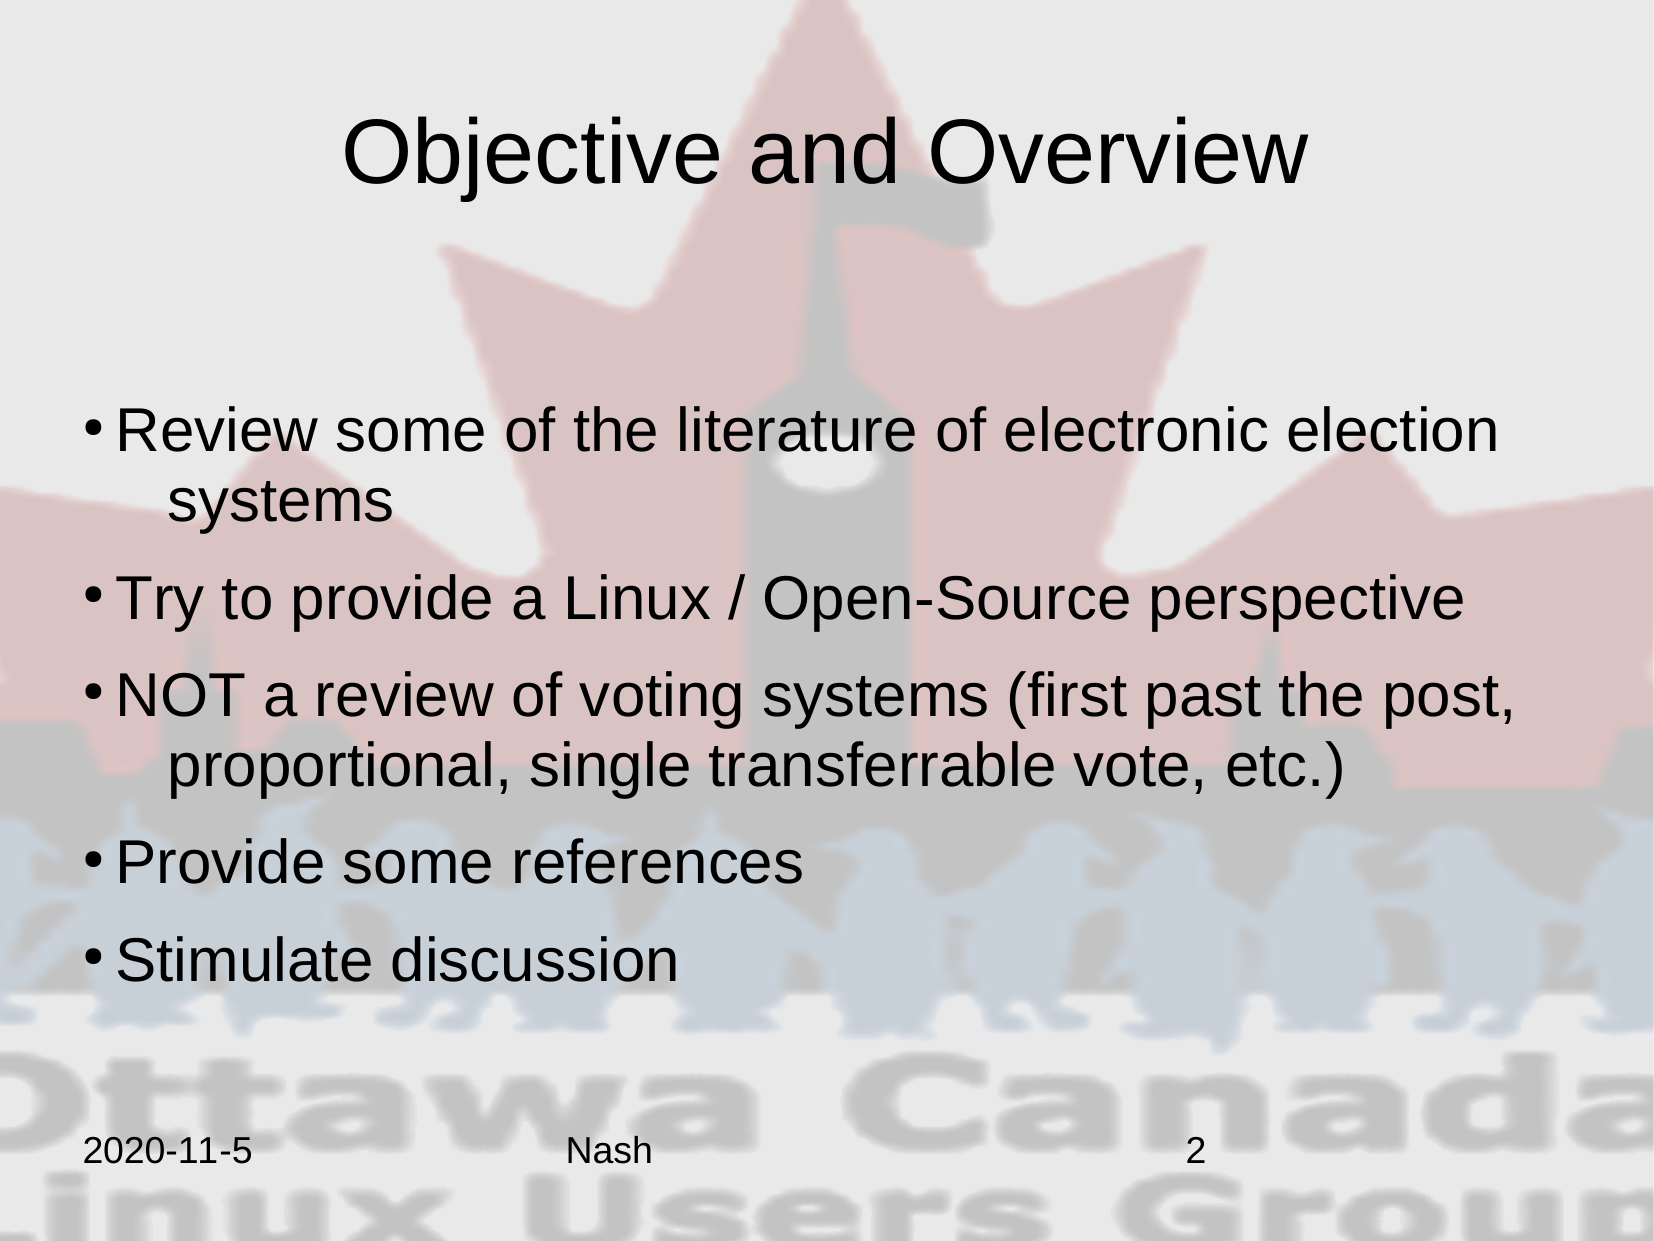

# Objective and Overview
Review some of the literature of electronic election systems
Try to provide a Linux / Open-Source perspective
NOT a review of voting systems (first past the post, proportional, single transferrable vote, etc.)
Provide some references
Stimulate discussion
2